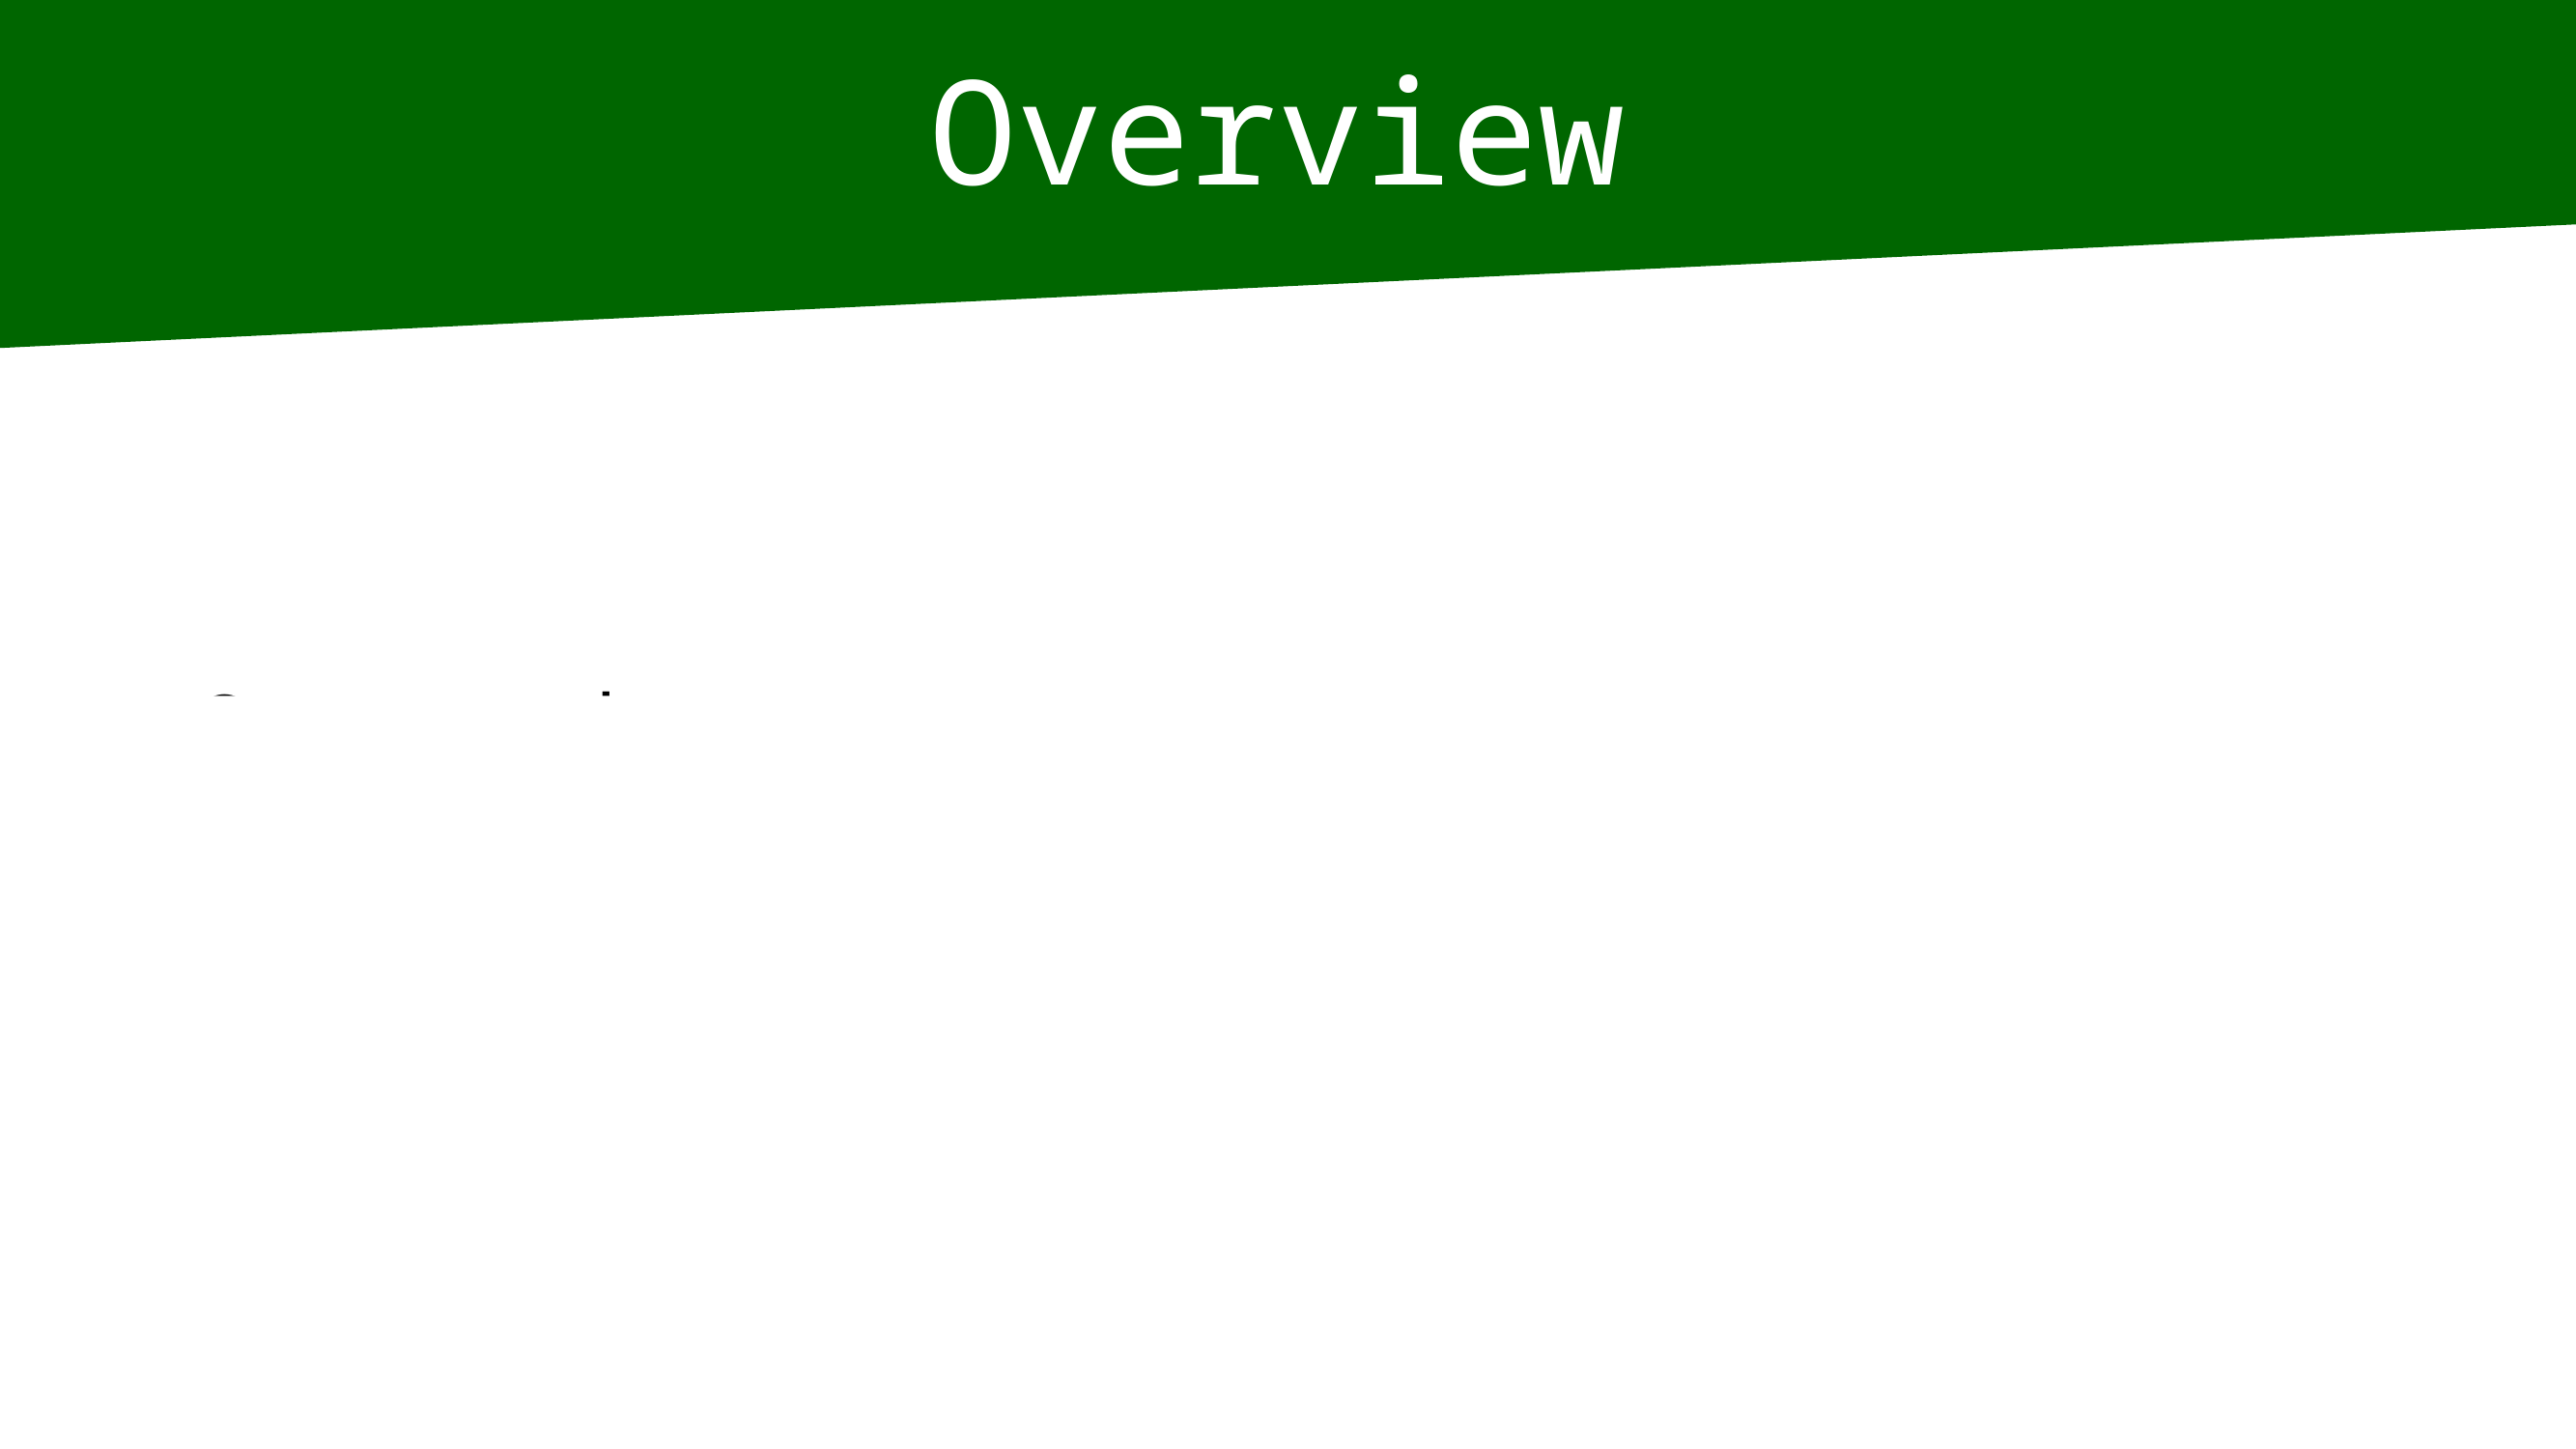

Overview
# Tools for password management
Easier remote access
Group and user management
User synchronisation